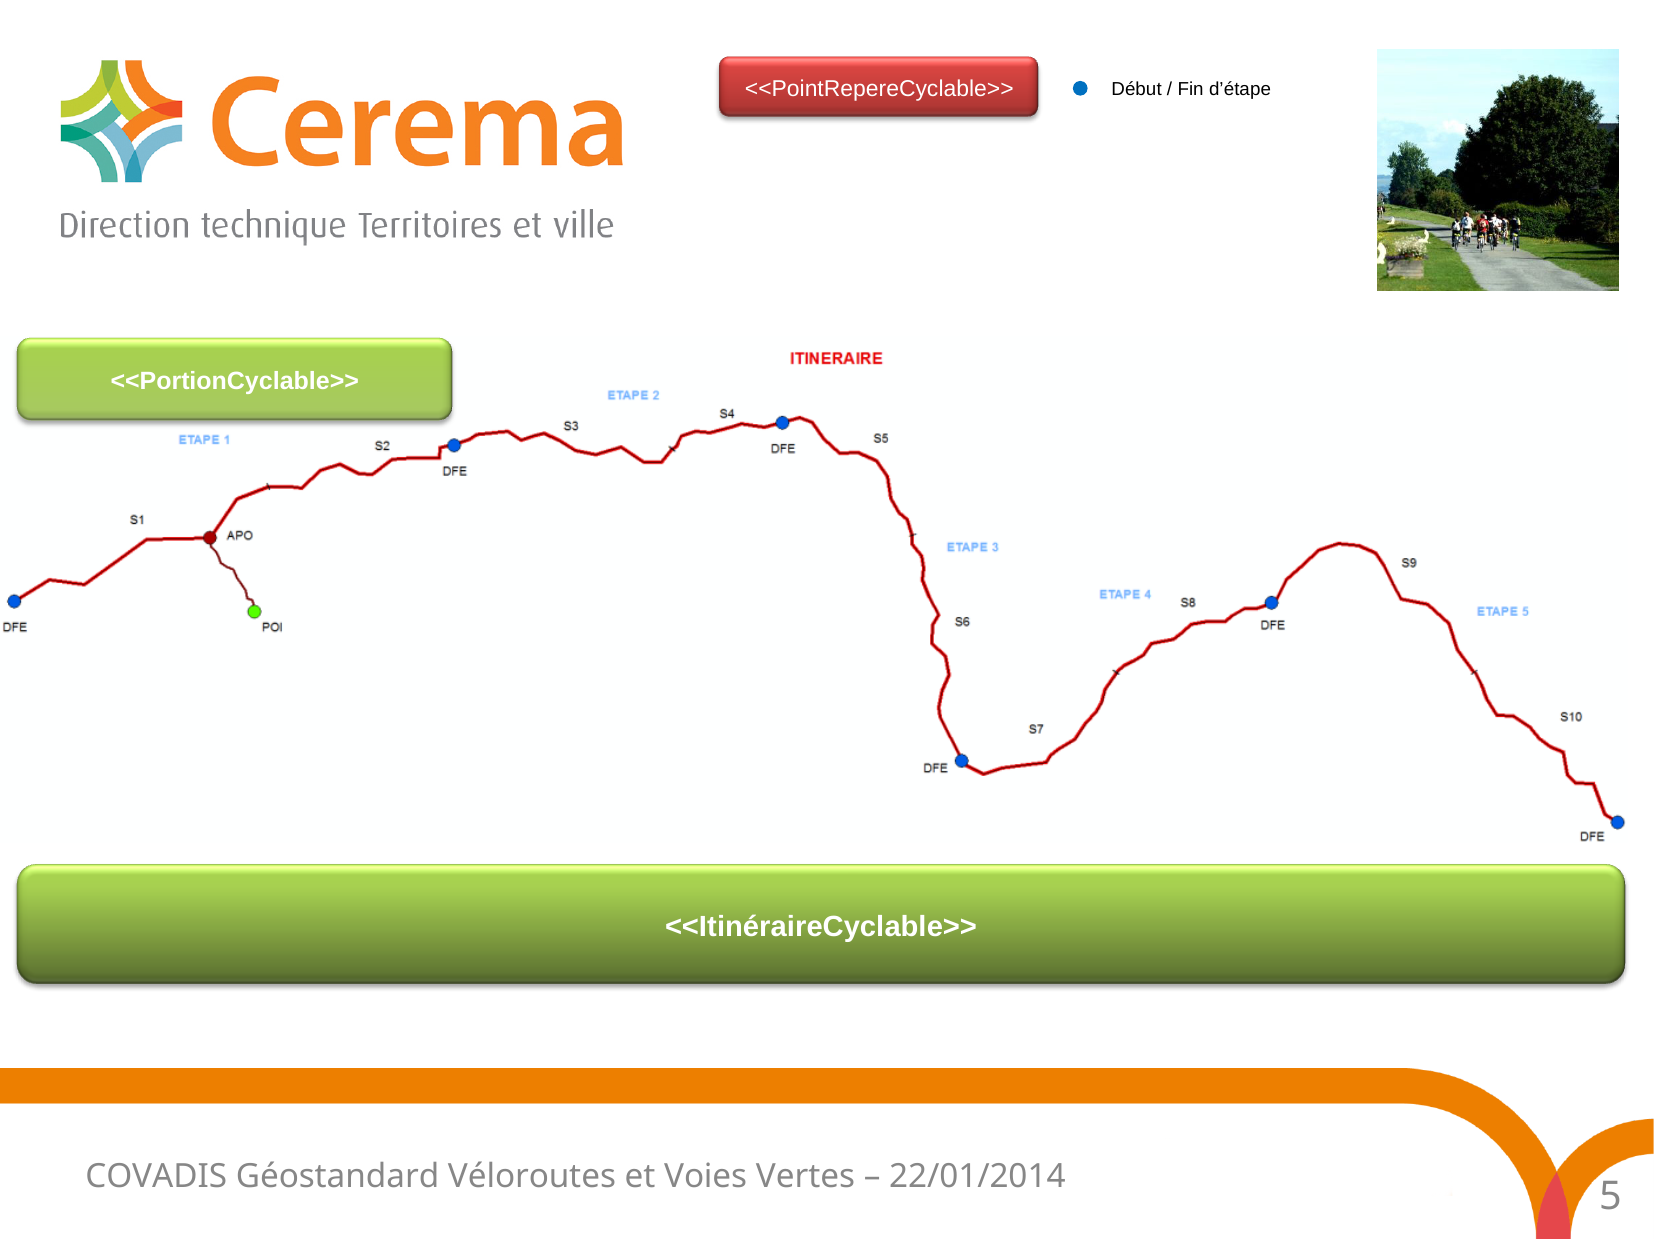

<<PointRepereCyclable>>
Début / Fin d’étape
<<PortionCyclable>>
<<ItinéraireCyclable>>